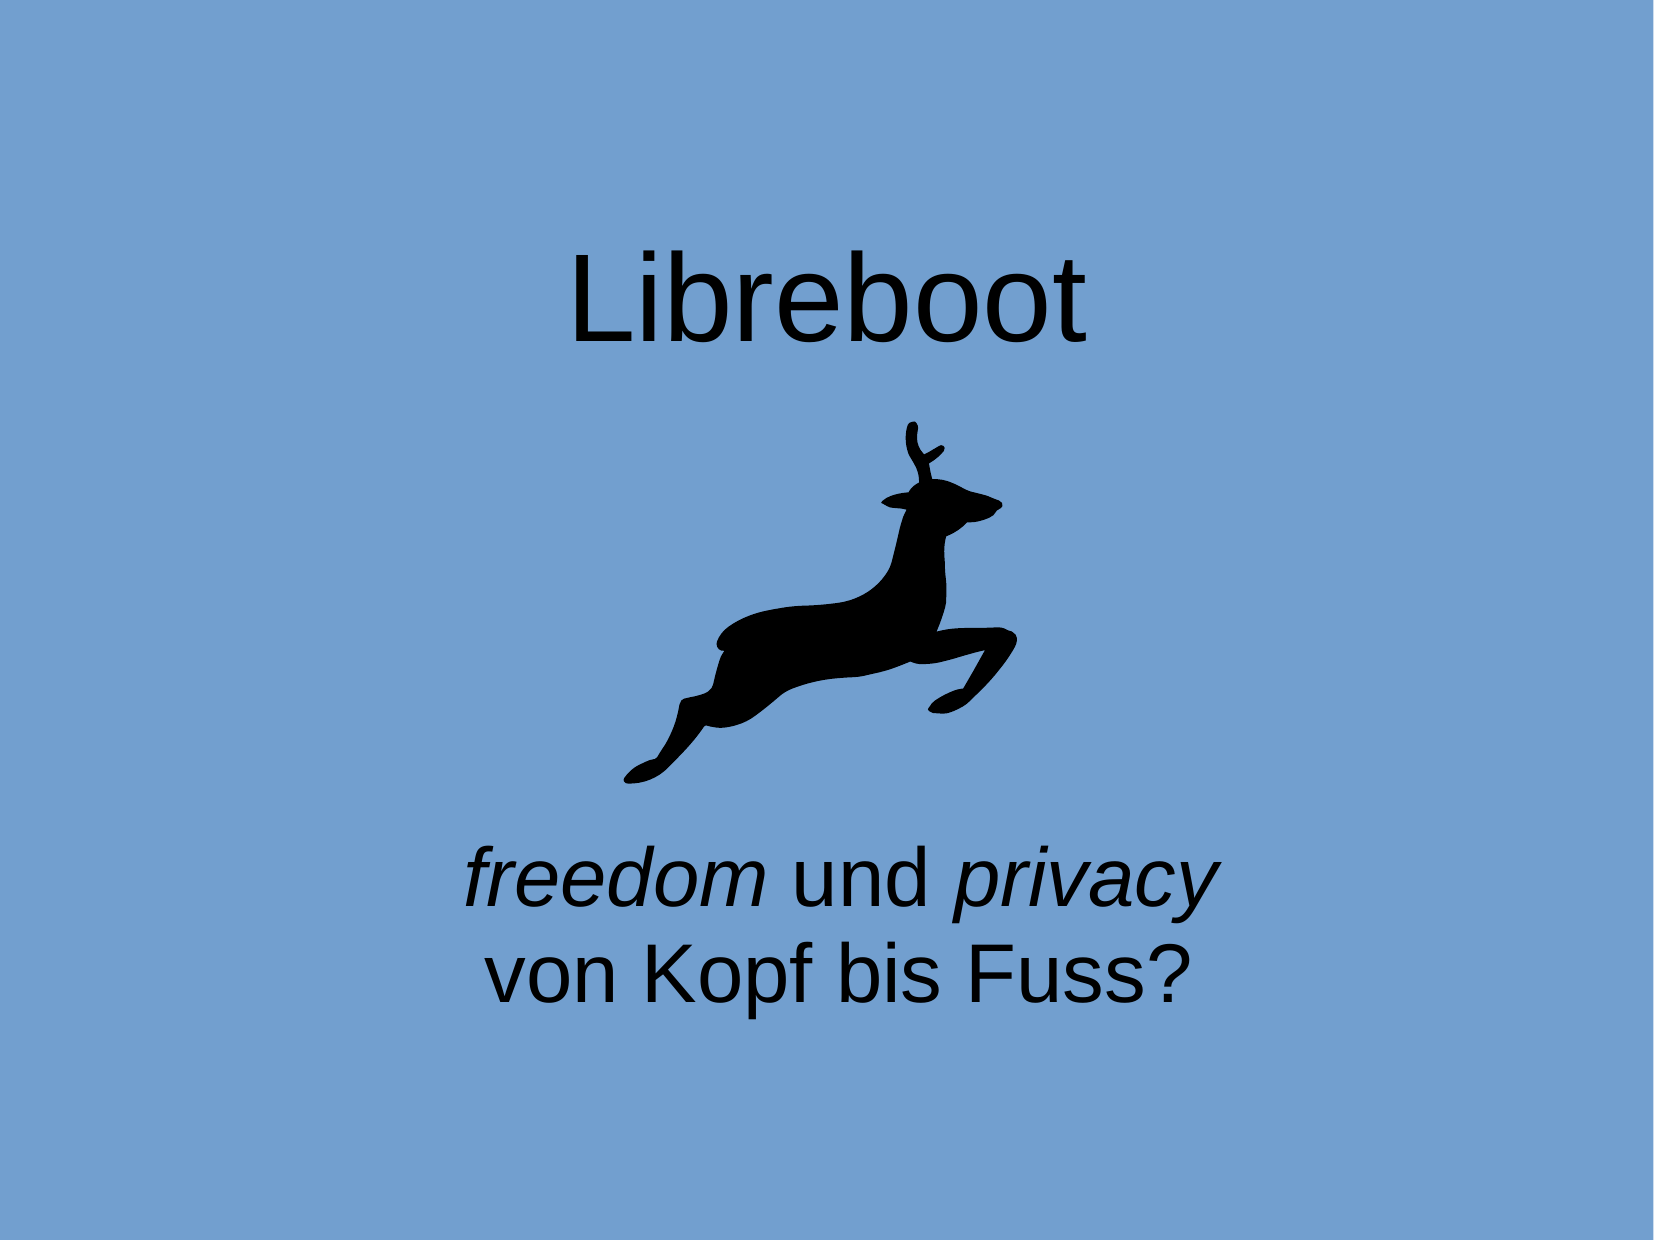

# Libreboot
freie Software
von Kopf bis Fuss?
freedom und privacy
freie Computer